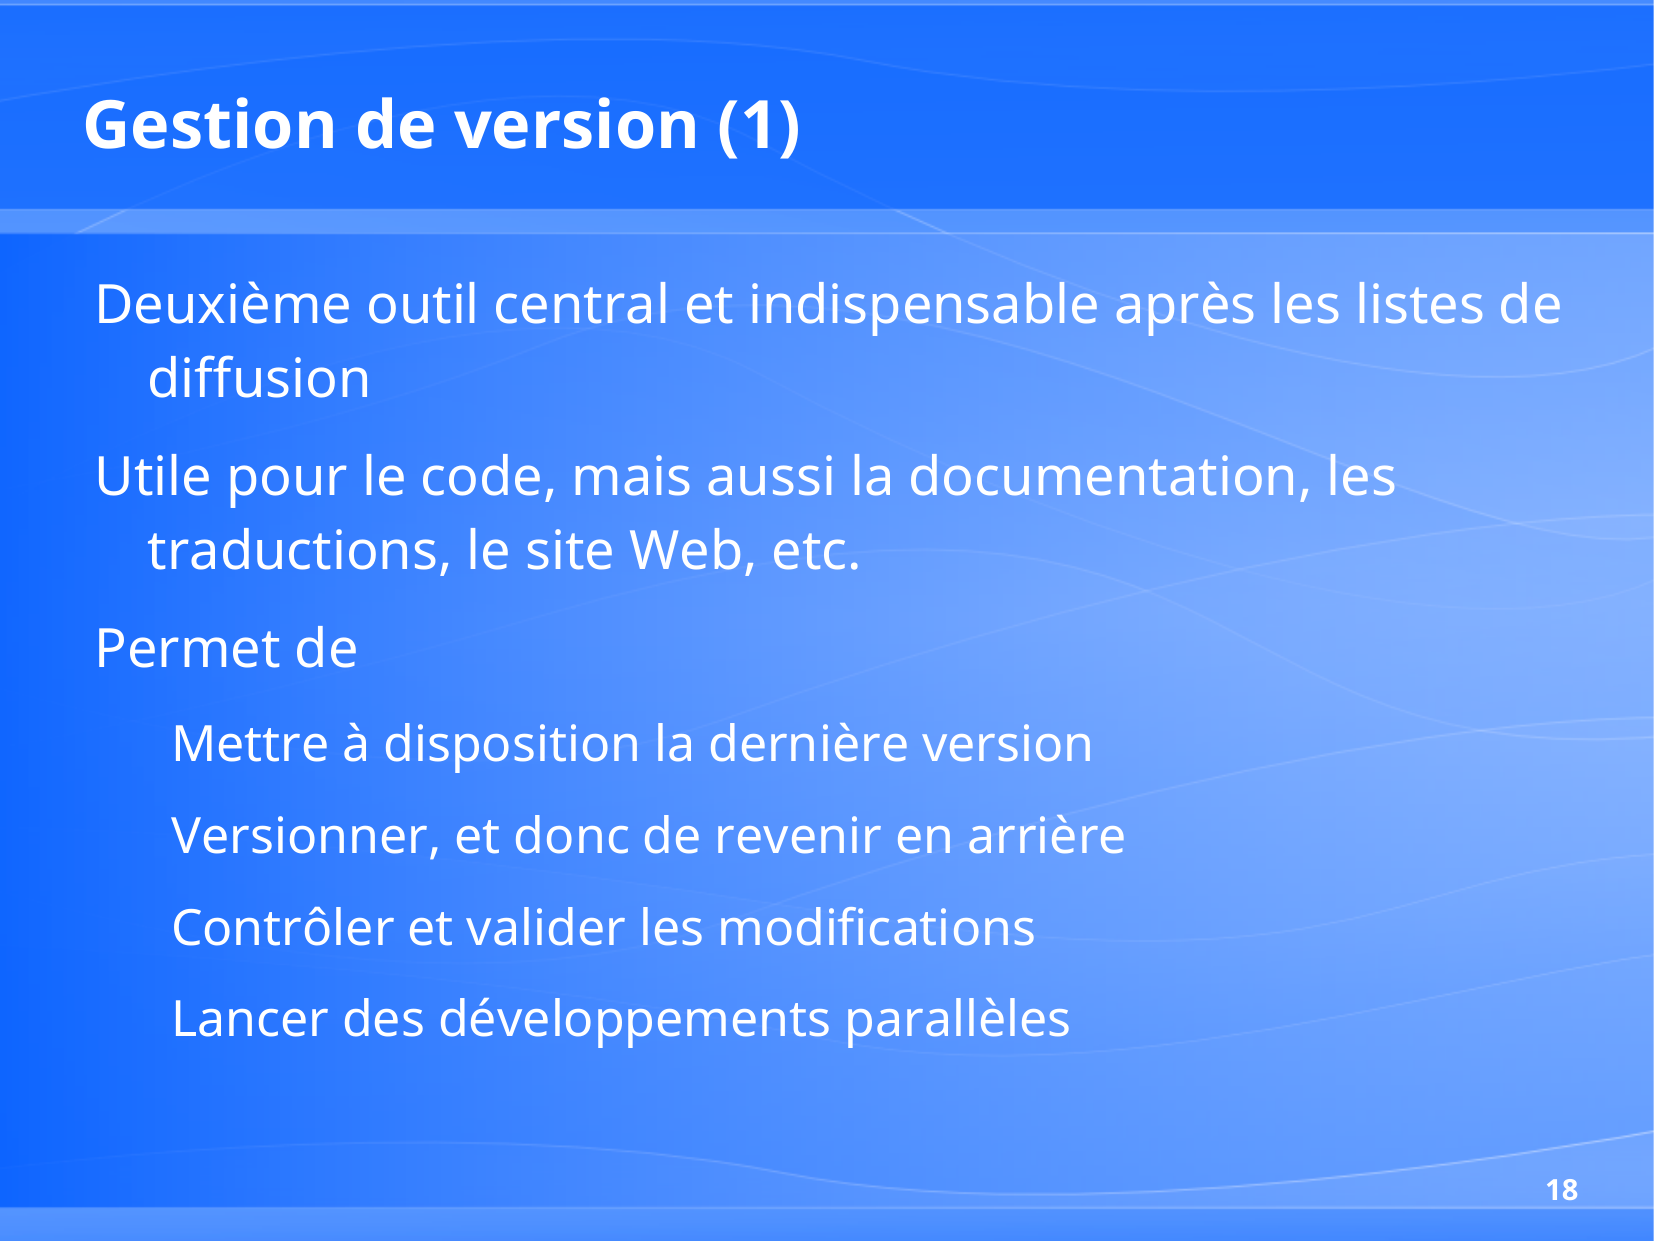

# Gestion de version (1)
Deuxième outil central et indispensable après les listes de diffusion
Utile pour le code, mais aussi la documentation, les traductions, le site Web, etc.
Permet de
Mettre à disposition la dernière version
Versionner, et donc de revenir en arrière
Contrôler et valider les modifications
Lancer des développements parallèles
18